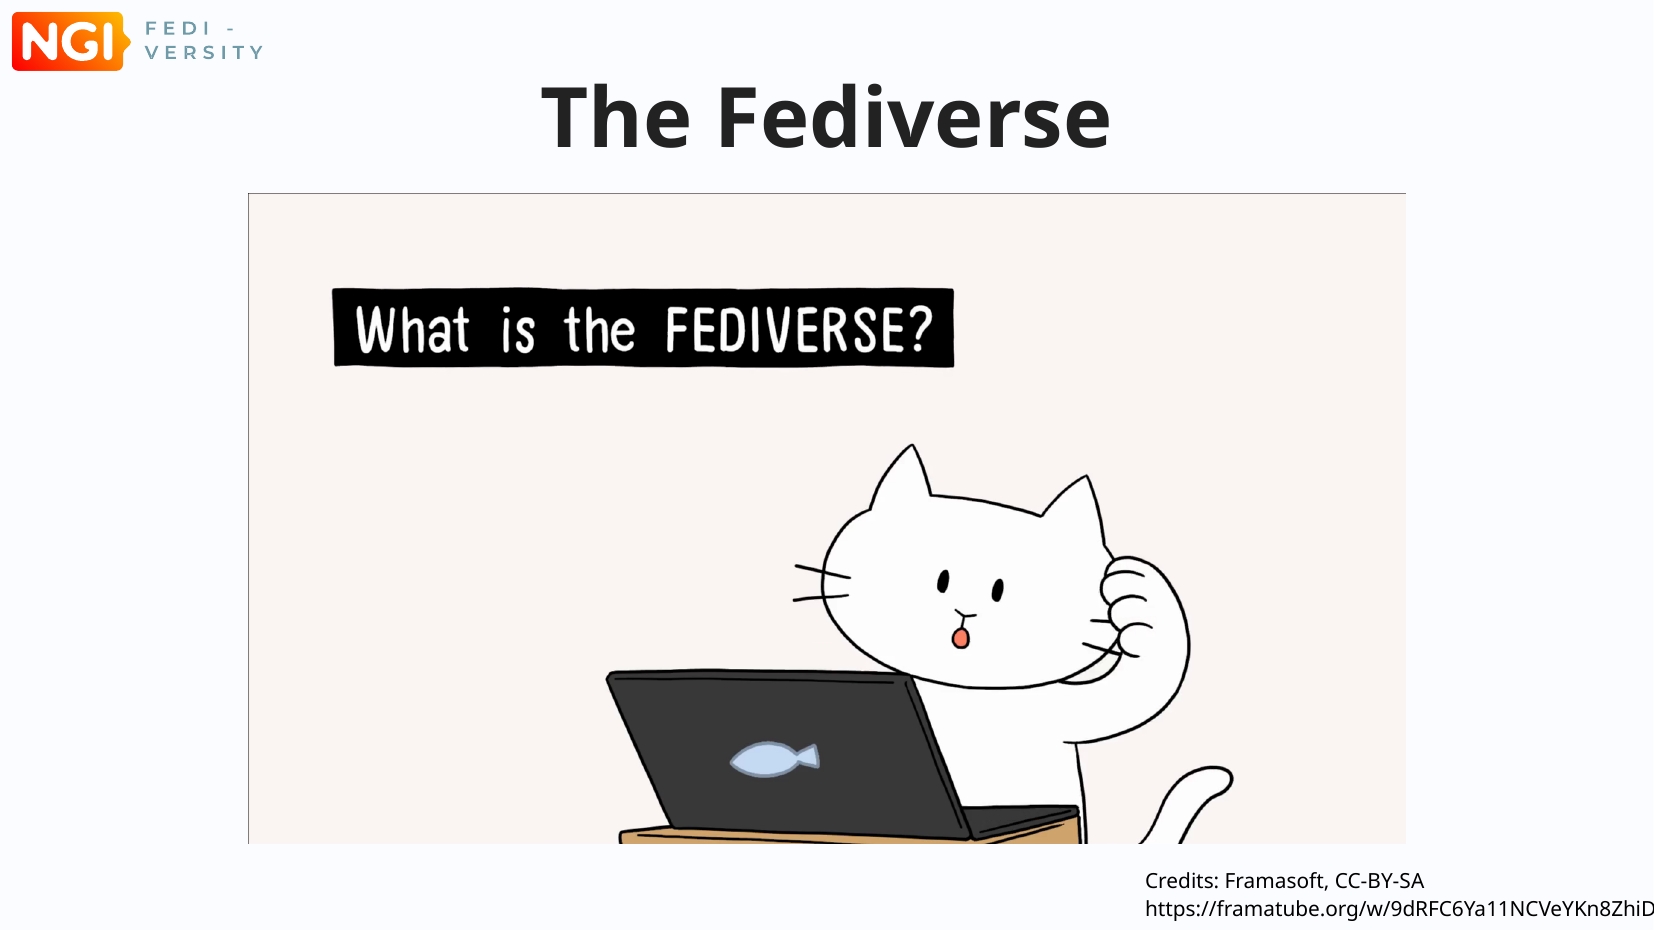

# The Fediverse
Credits: Framasoft, CC-BY-SA
https://framatube.org/w/9dRFC6Ya11NCVeYKn8ZhiD